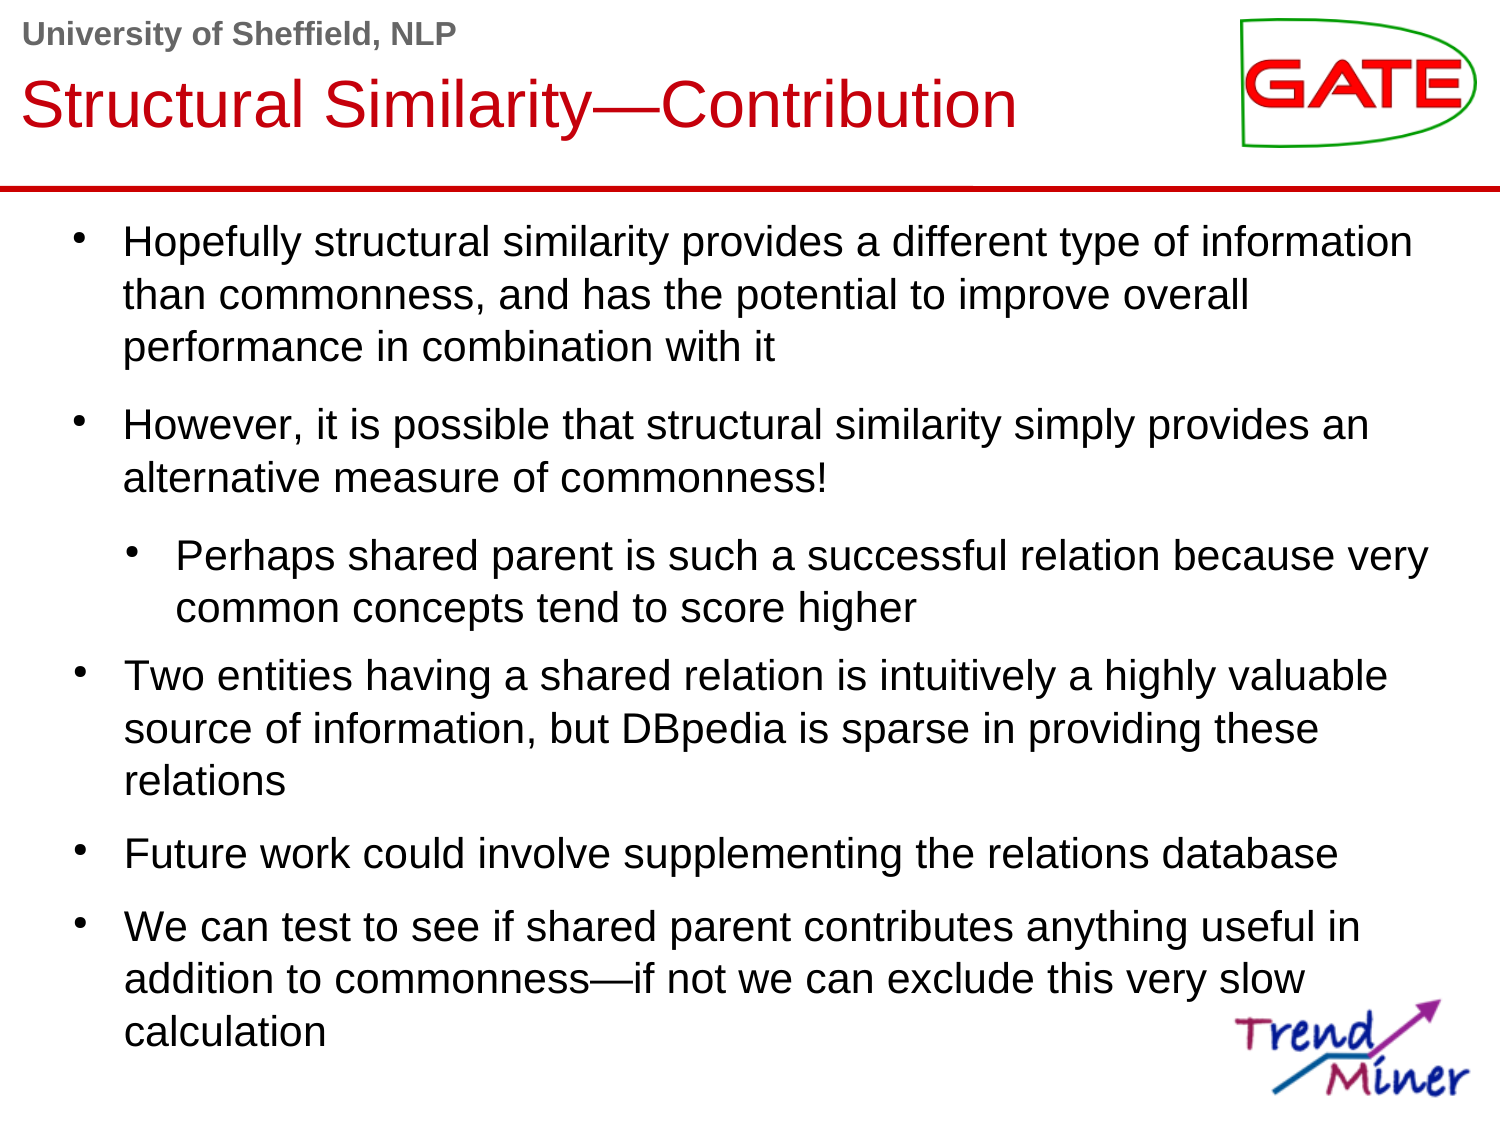

# Structural Similarity—Contribution
Hopefully structural similarity provides a different type of information than commonness, and has the potential to improve overall performance in combination with it
However, it is possible that structural similarity simply provides an alternative measure of commonness!
Perhaps shared parent is such a successful relation because very common concepts tend to score higher
Two entities having a shared relation is intuitively a highly valuable source of information, but DBpedia is sparse in providing these relations
Future work could involve supplementing the relations database
We can test to see if shared parent contributes anything useful in addition to commonness—if not we can exclude this very slow calculation